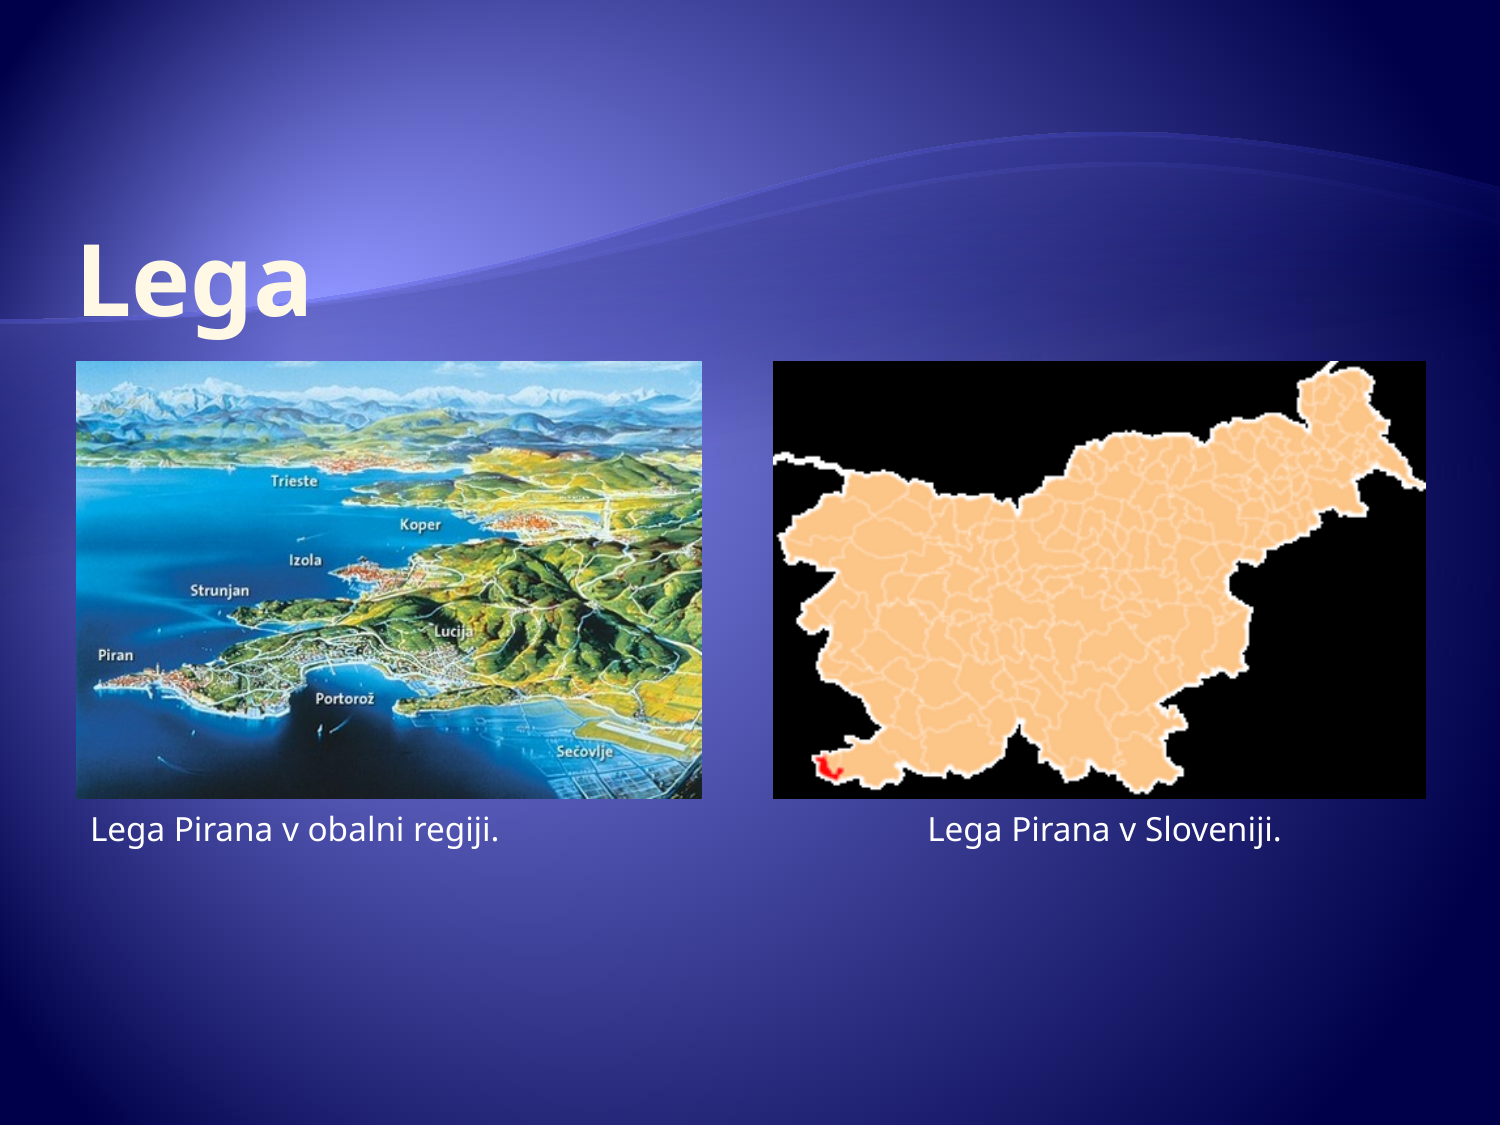

# Lega
Lega Pirana v obalni regiji. Lega Pirana v Sloveniji.